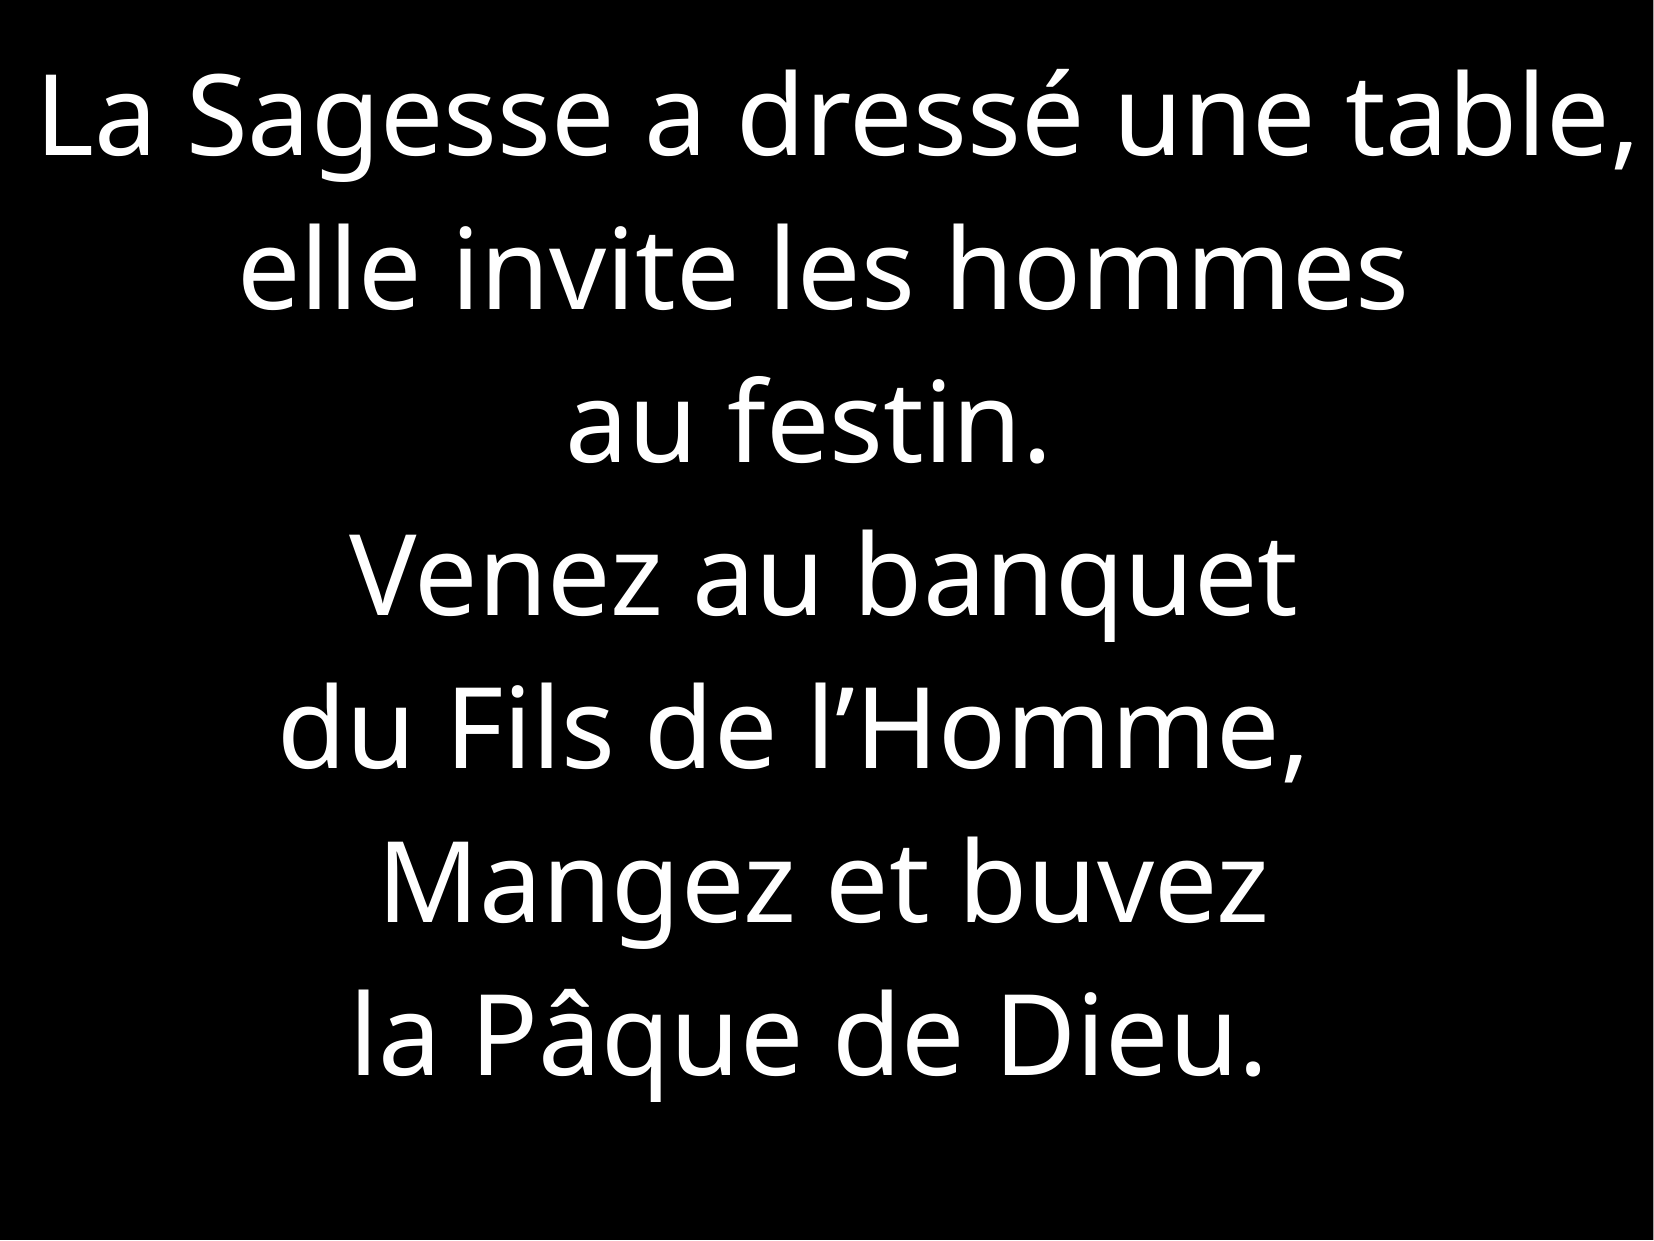

# La Sagesse a dressé une table,
elle invite les hommes
au festin.
Venez au banquet
du Fils de l’Homme,
Mangez et buvez
la Pâque de Dieu.